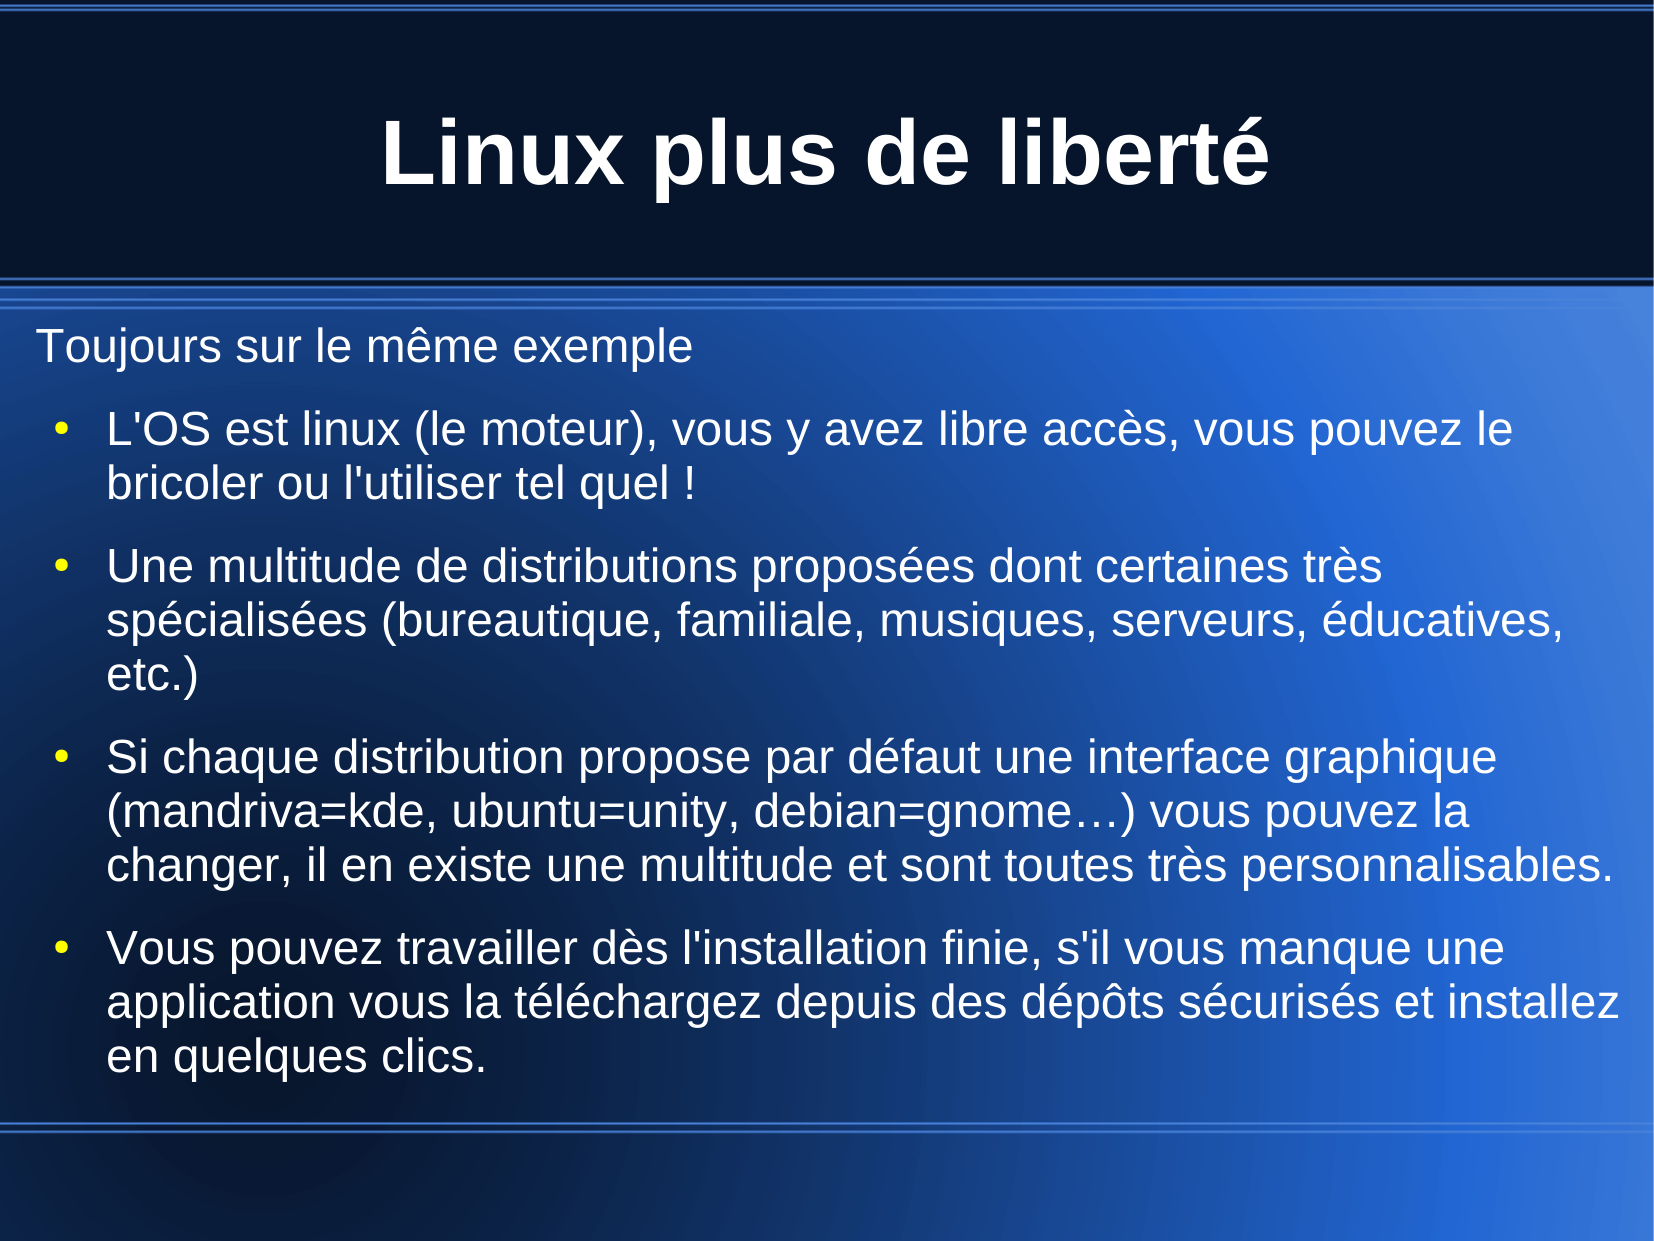

# Linux plus de liberté
Toujours sur le même exemple
L'OS est linux (le moteur), vous y avez libre accès, vous pouvez le bricoler ou l'utiliser tel quel !
Une multitude de distributions proposées dont certaines très spécialisées (bureautique, familiale, musiques, serveurs, éducatives, etc.)
Si chaque distribution propose par défaut une interface graphique (mandriva=kde, ubuntu=unity, debian=gnome…) vous pouvez la changer, il en existe une multitude et sont toutes très personnalisables.
Vous pouvez travailler dès l'installation finie, s'il vous manque une application vous la téléchargez depuis des dépôts sécurisés et installez en quelques clics.